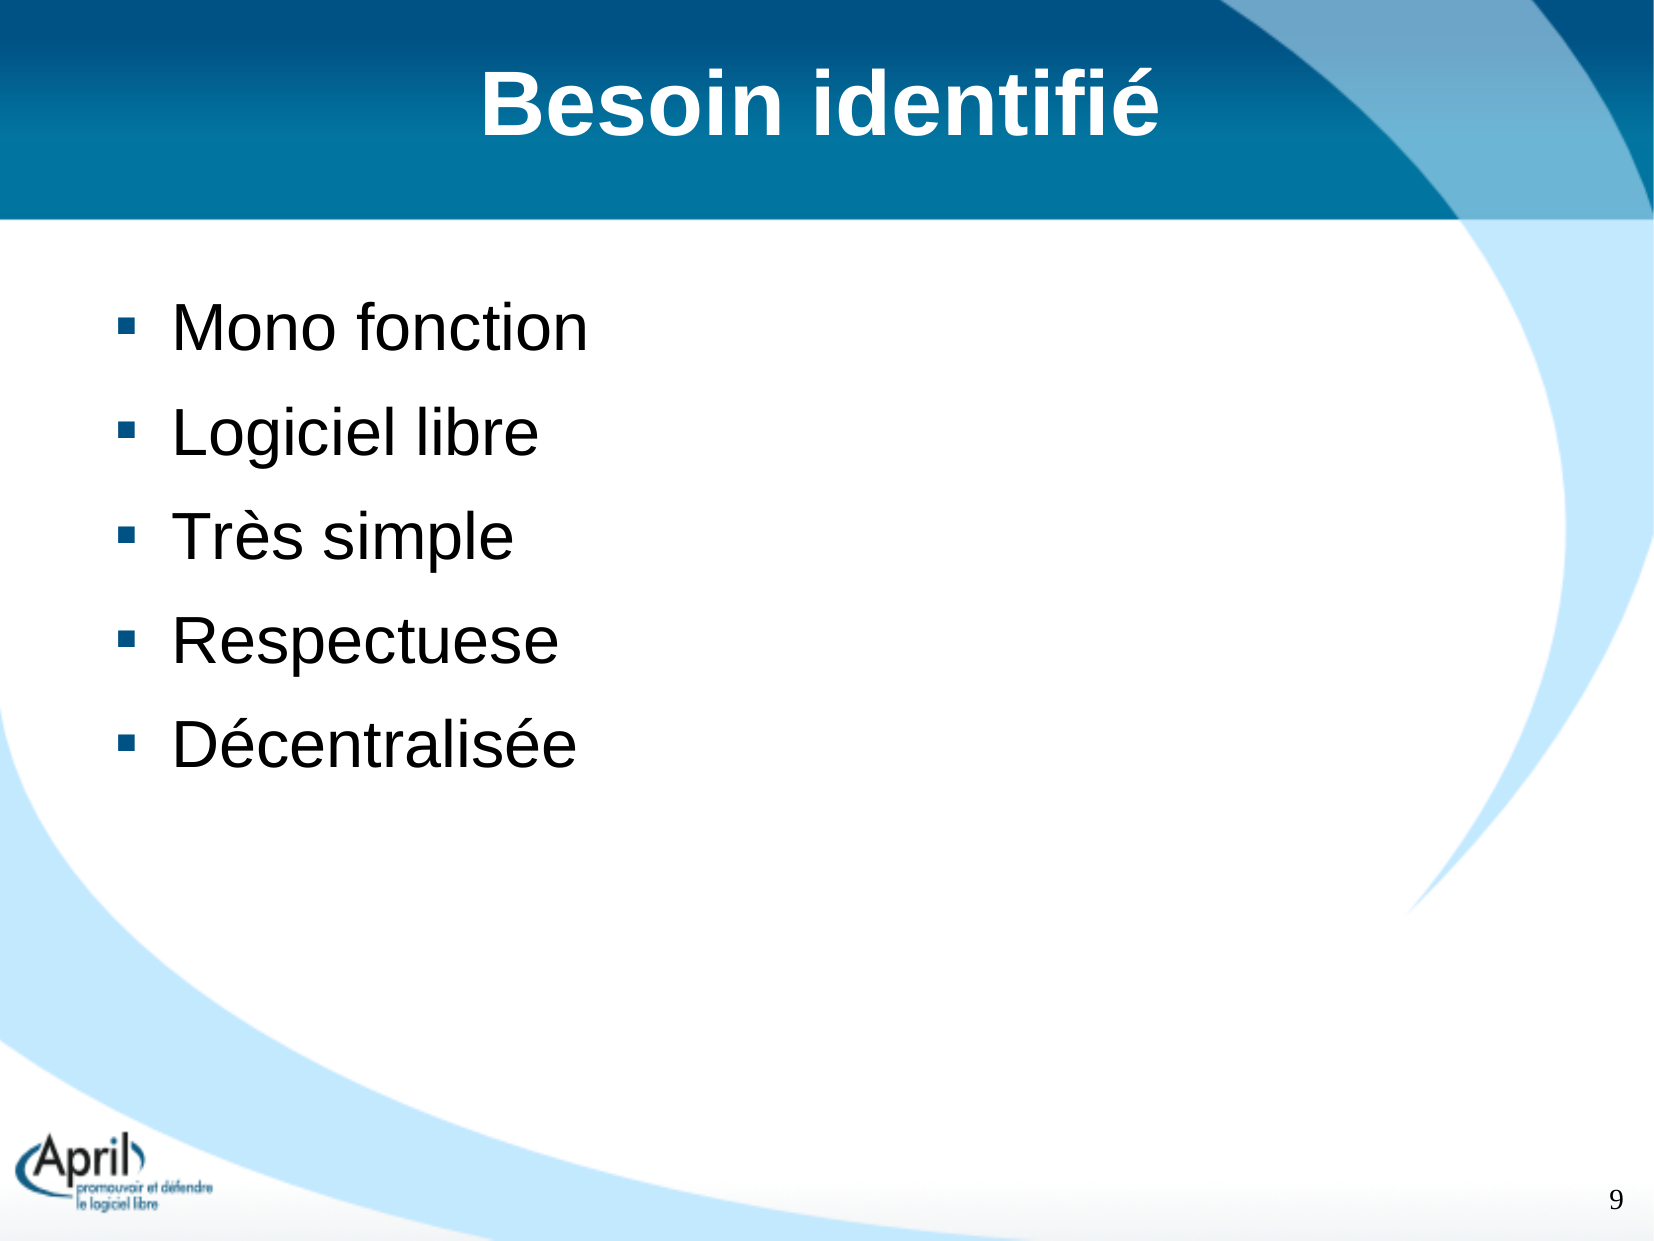

# Besoin identifié
Mono fonction
Logiciel libre
Très simple
Respectuese
Décentralisée
9